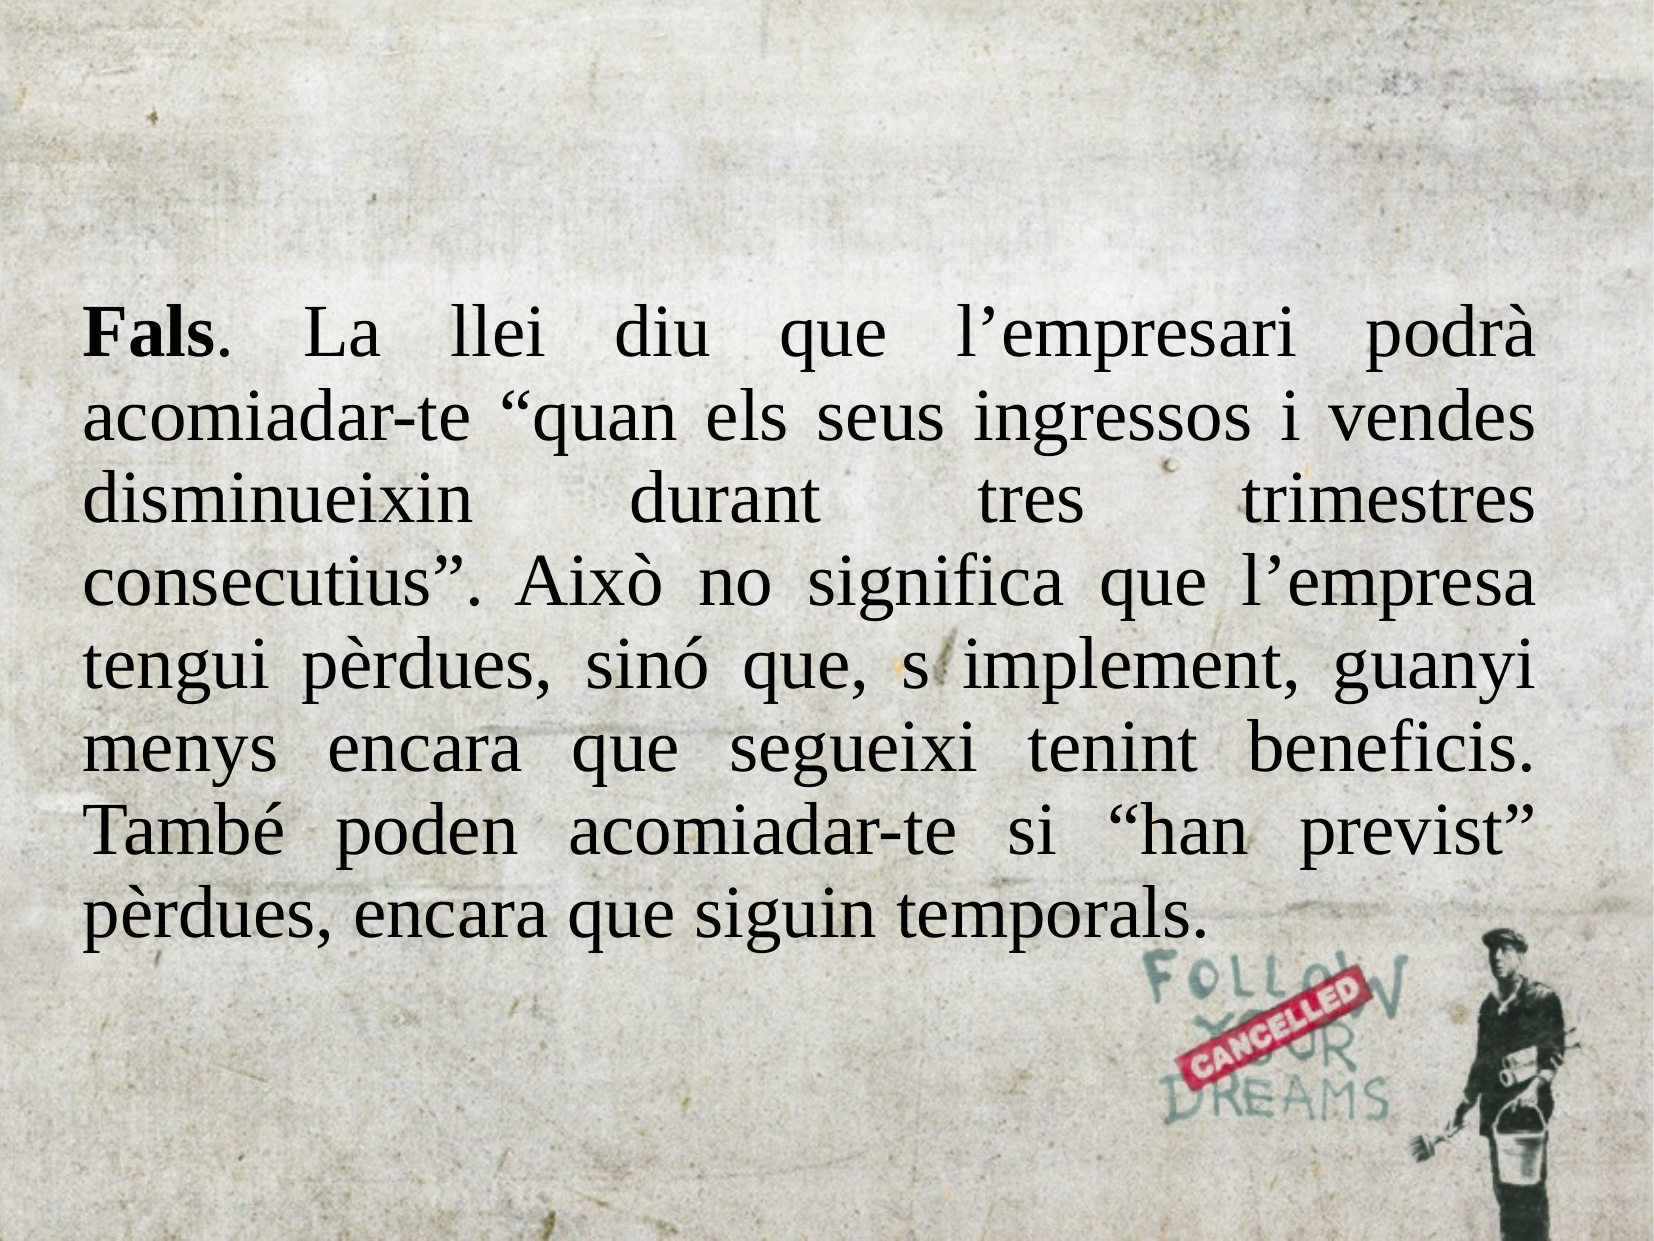

#
Fals. La llei diu que l’empresari podrà acomiadar-te “quan els seus ingressos i vendes disminueixin durant tres trimestres consecutius”. Això no significa que l’empresa tengui pèrdues, sinó que, s implement, guanyi menys encara que segueixi tenint beneficis. També poden acomiadar-te si “han previst” pèrdues, encara que siguin temporals.